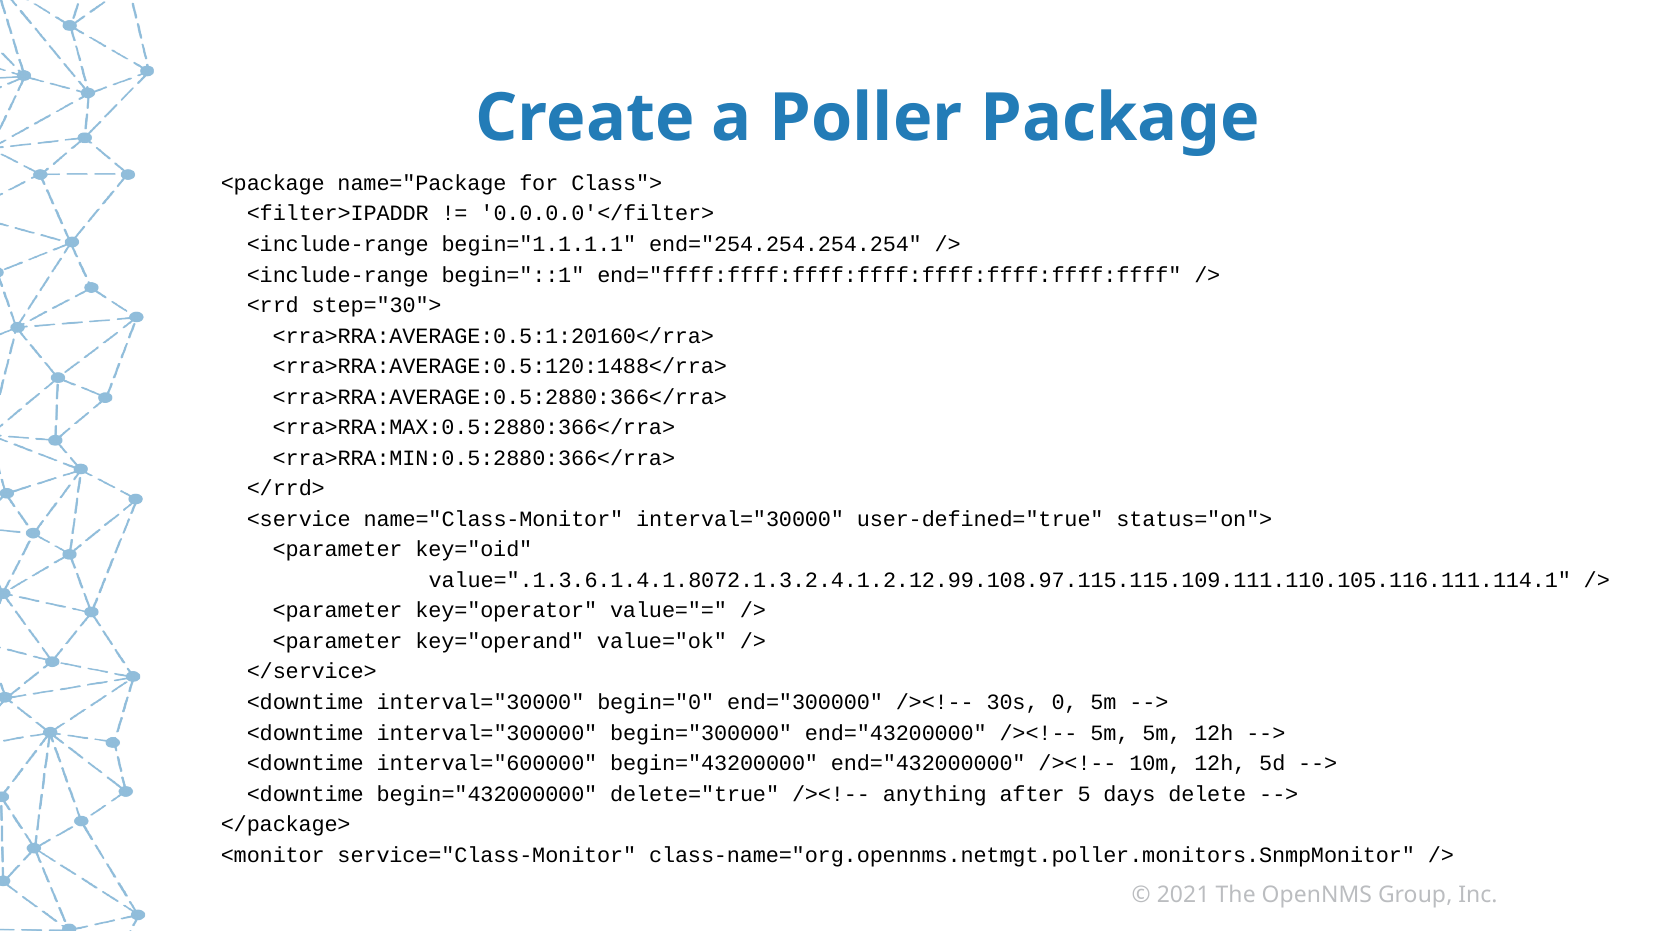

# Create a Poller Package
 <package name="Package for Class">
 <filter>IPADDR != '0.0.0.0'</filter>
 <include-range begin="1.1.1.1" end="254.254.254.254" />
 <include-range begin="::1" end="ffff:ffff:ffff:ffff:ffff:ffff:ffff:ffff" />
 <rrd step="30">
 <rra>RRA:AVERAGE:0.5:1:20160</rra>
 <rra>RRA:AVERAGE:0.5:120:1488</rra>
 <rra>RRA:AVERAGE:0.5:2880:366</rra>
 <rra>RRA:MAX:0.5:2880:366</rra>
 <rra>RRA:MIN:0.5:2880:366</rra>
 </rrd>
 <service name="Class-Monitor" interval="30000" user-defined="true" status="on">
 <parameter key="oid"
 value=".1.3.6.1.4.1.8072.1.3.2.4.1.2.12.99.108.97.115.115.109.111.110.105.116.111.114.1" />
 <parameter key="operator" value="=" />
 <parameter key="operand" value="ok" />
 </service>
 <downtime interval="30000" begin="0" end="300000" /><!-- 30s, 0, 5m -->
 <downtime interval="300000" begin="300000" end="43200000" /><!-- 5m, 5m, 12h -->
 <downtime interval="600000" begin="43200000" end="432000000" /><!-- 10m, 12h, 5d -->
 <downtime begin="432000000" delete="true" /><!-- anything after 5 days delete -->
 </package>
 <monitor service="Class-Monitor" class-name="org.opennms.netmgt.poller.monitors.SnmpMonitor" />